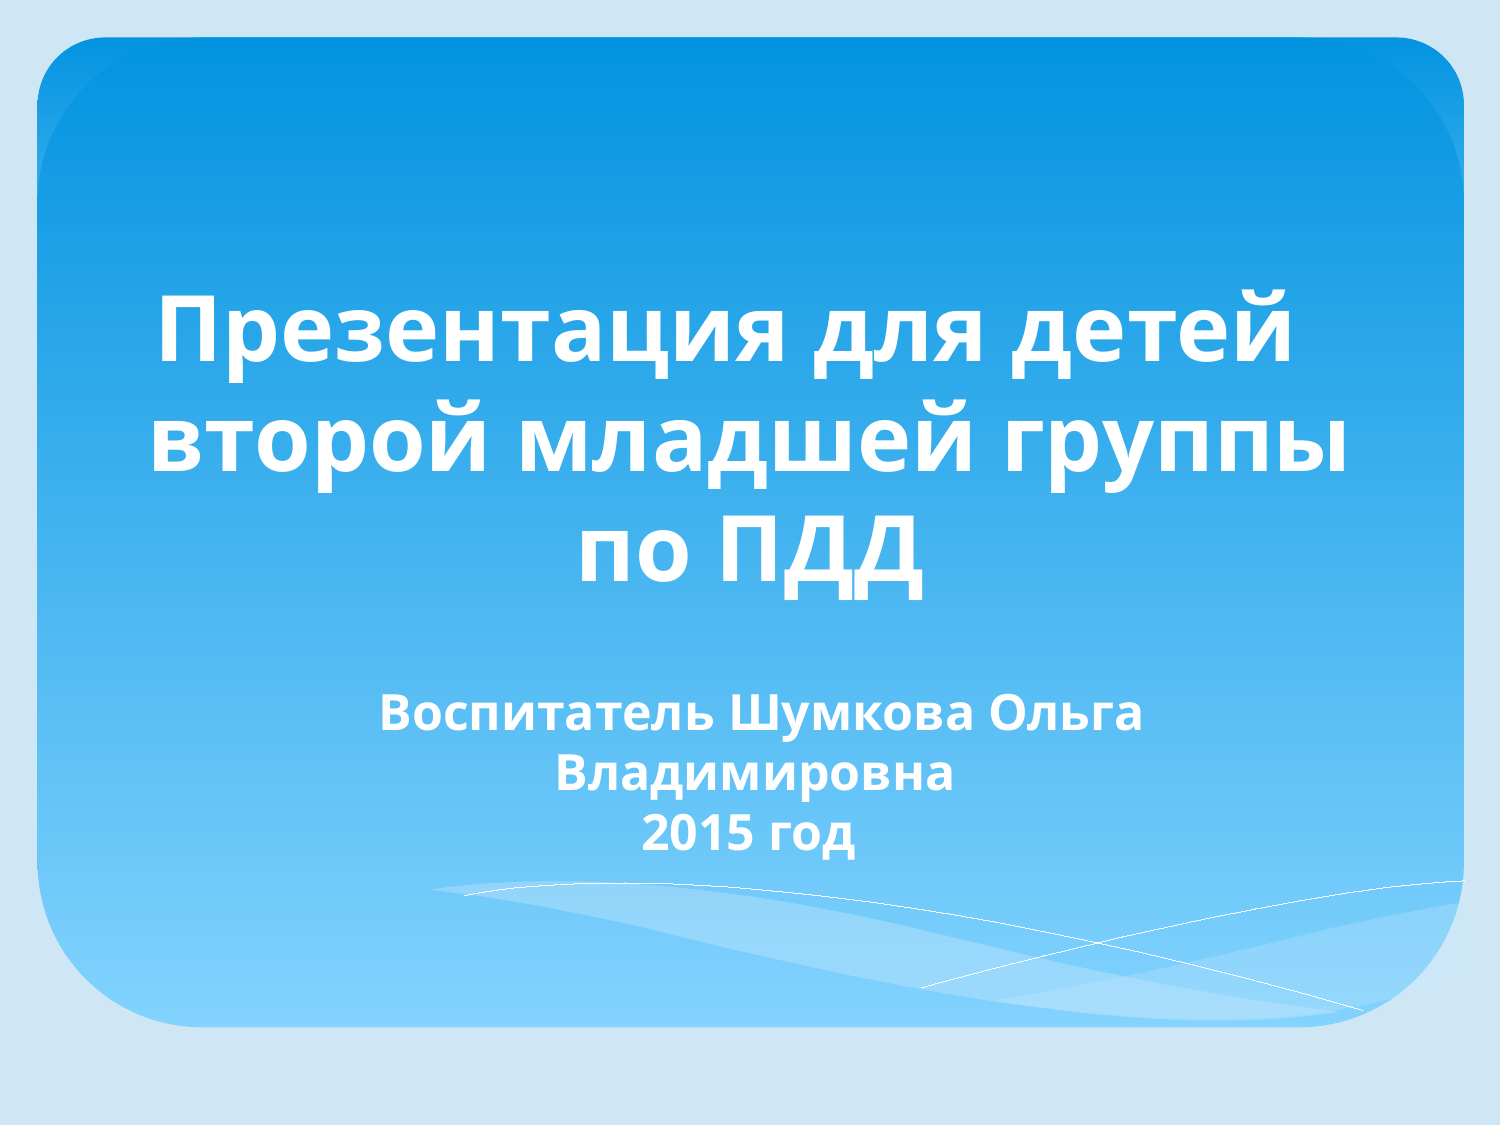

# Презентация для детей второй младшей группы по ПДД
 Воспитатель Шумкова Ольга Владимировна
2015 год